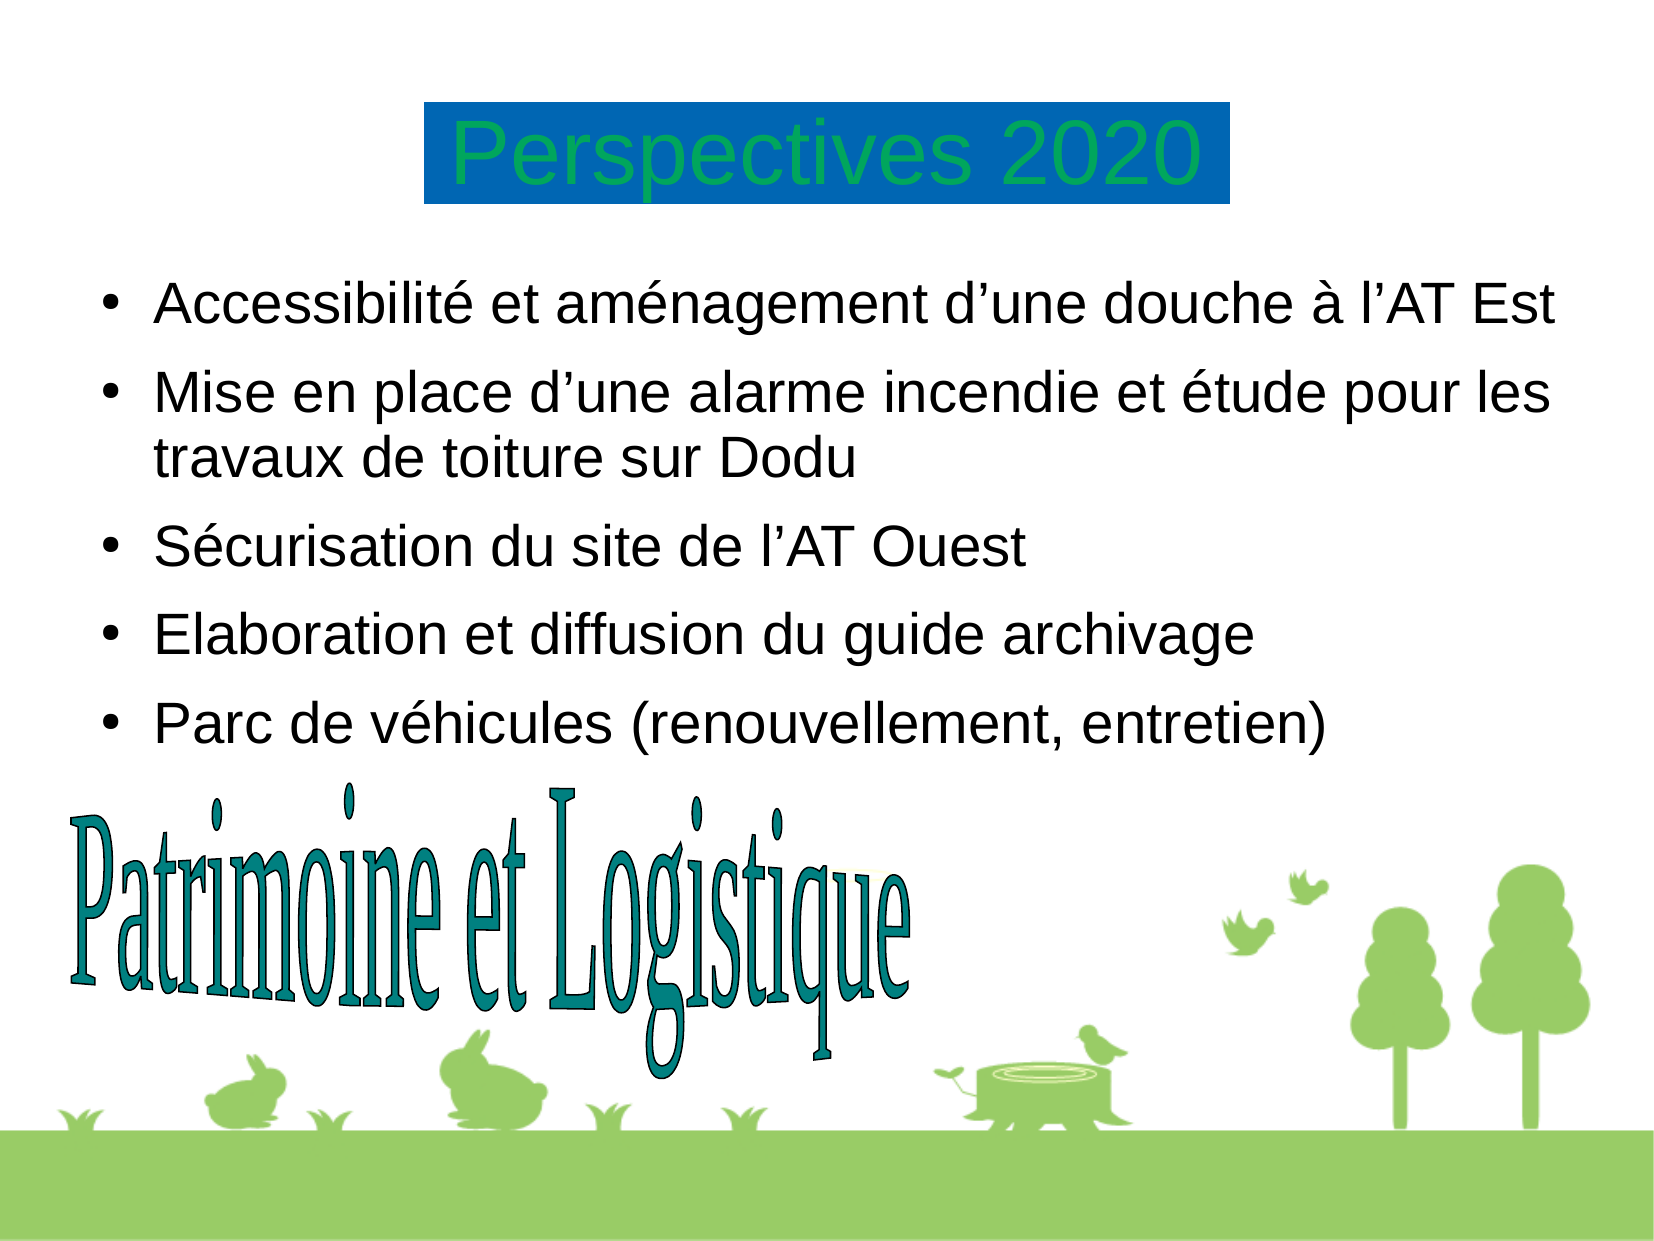

# Perspectives 2020
Accessibilité et aménagement d’une douche à l’AT Est
Mise en place d’une alarme incendie et étude pour les travaux de toiture sur Dodu
Sécurisation du site de l’AT Ouest
Elaboration et diffusion du guide archivage
Parc de véhicules (renouvellement, entretien)
Patrimoine et Logistique